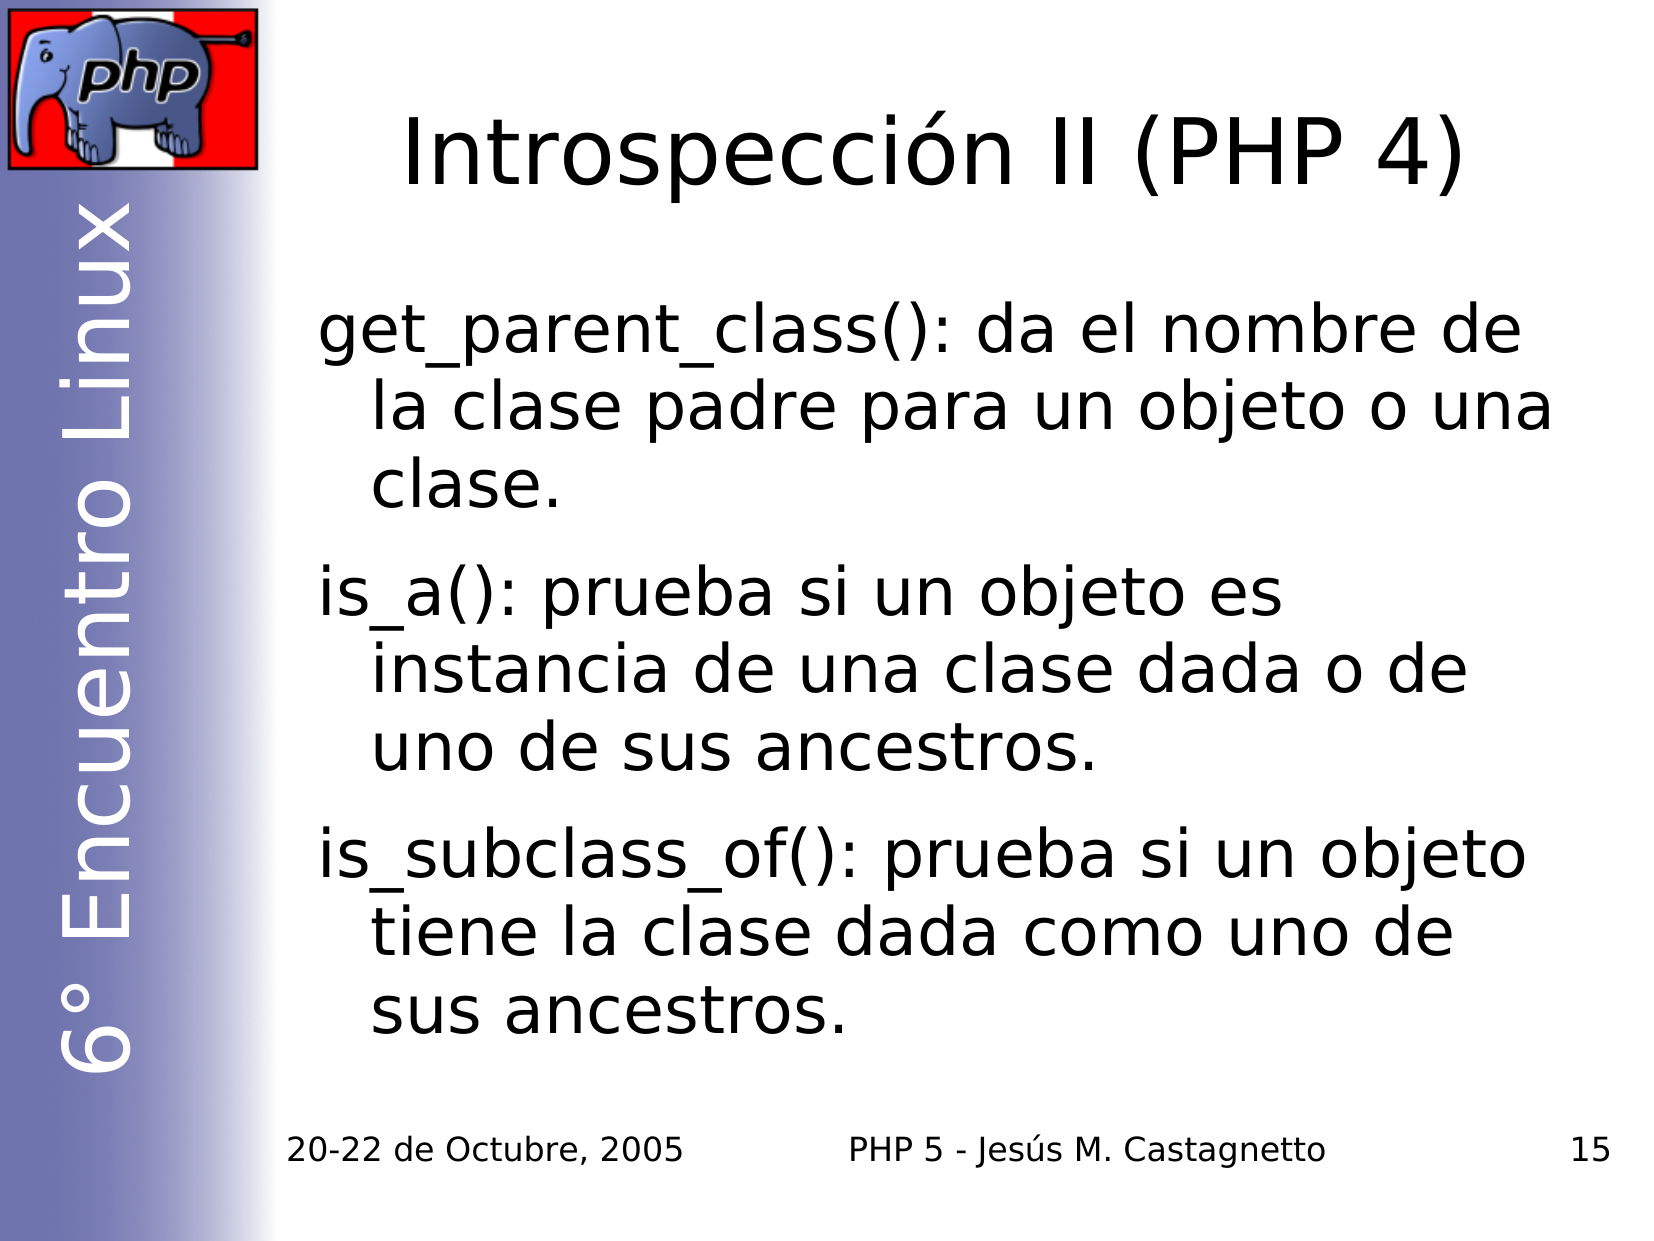

# Introspección II (PHP 4)
get_parent_class(): da el nombre de la clase padre para un objeto o una clase.
is_a(): prueba si un objeto es instancia de una clase dada o de uno de sus ancestros.
is_subclass_of(): prueba si un objeto tiene la clase dada como uno de sus ancestros.
20-22 de Octubre, 2005
PHP 5 - Jesús M. Castagnetto
15